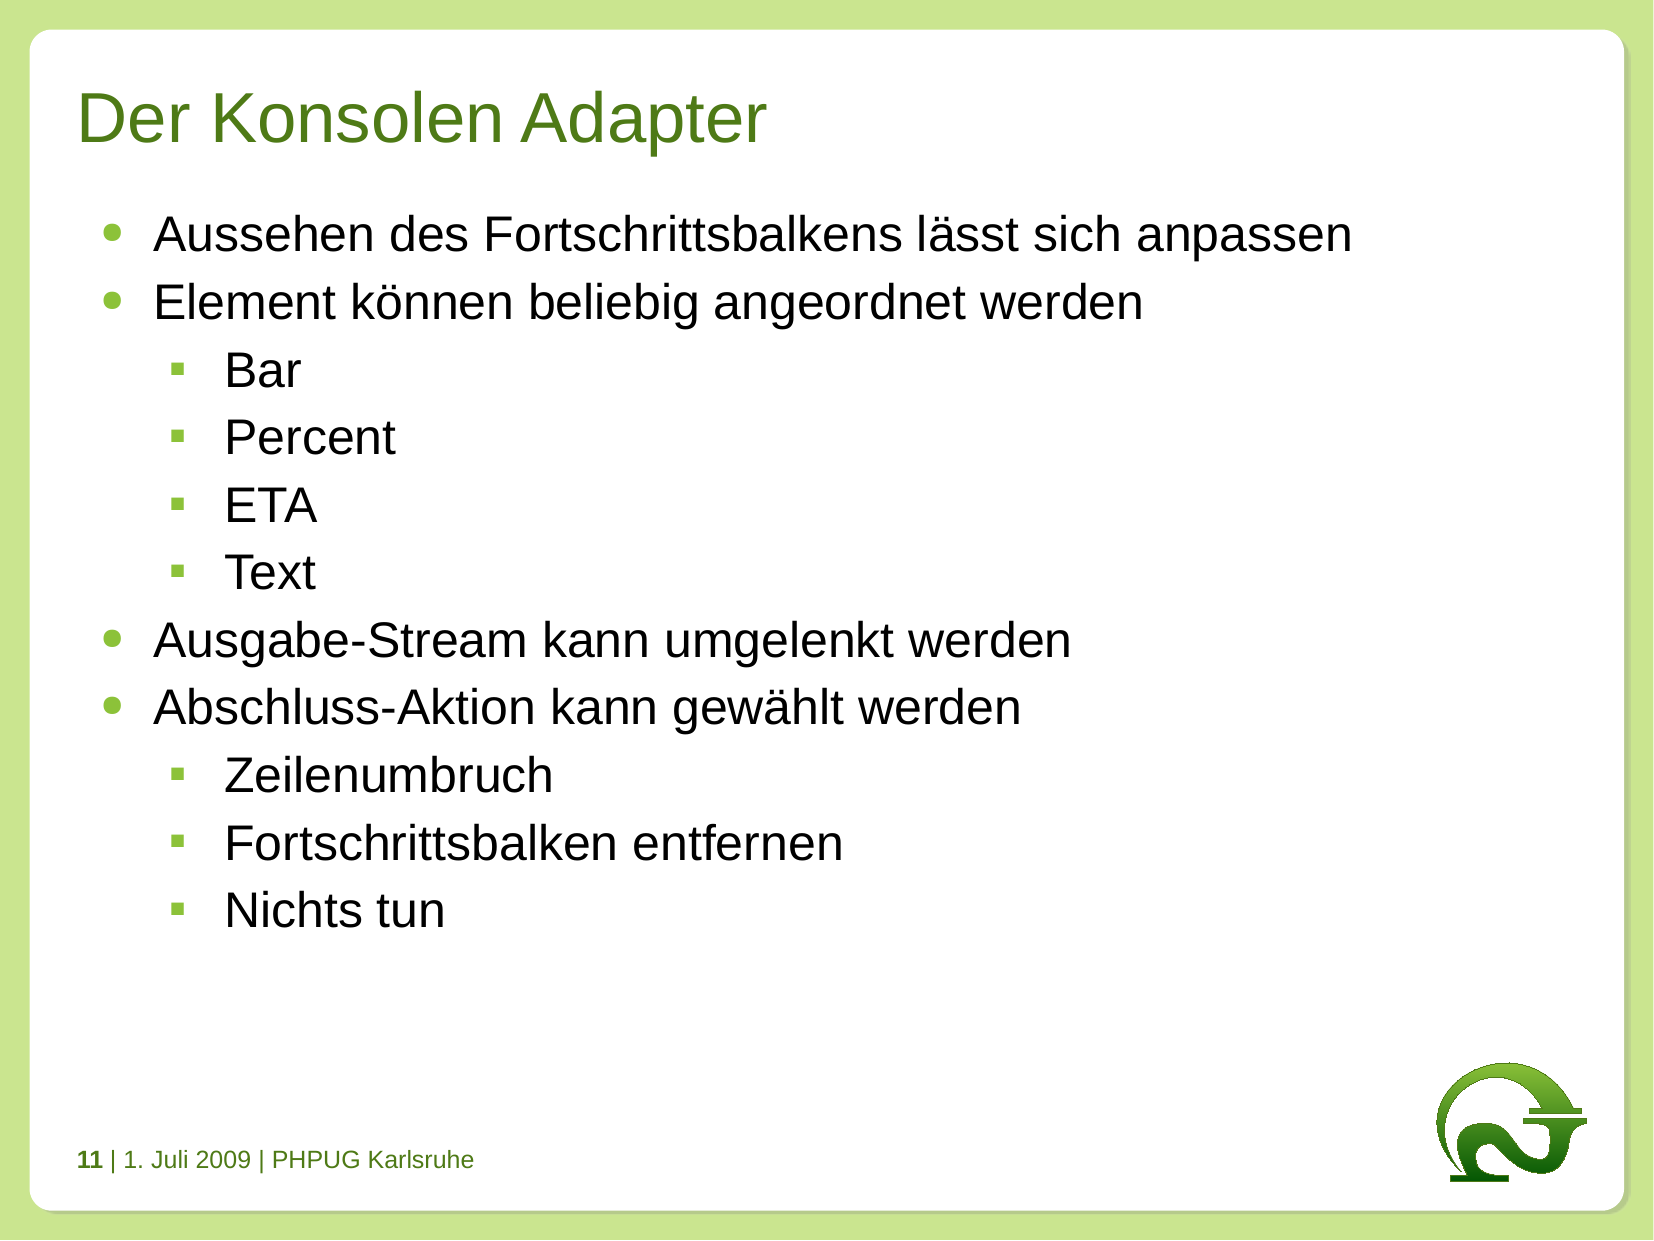

# Der Konsolen Adapter
Aussehen des Fortschrittsbalkens lässt sich anpassen
Element können beliebig angeordnet werden
Bar
Percent
ETA
Text
Ausgabe-Stream kann umgelenkt werden
Abschluss-Aktion kann gewählt werden
Zeilenumbruch
Fortschrittsbalken entfernen
Nichts tun